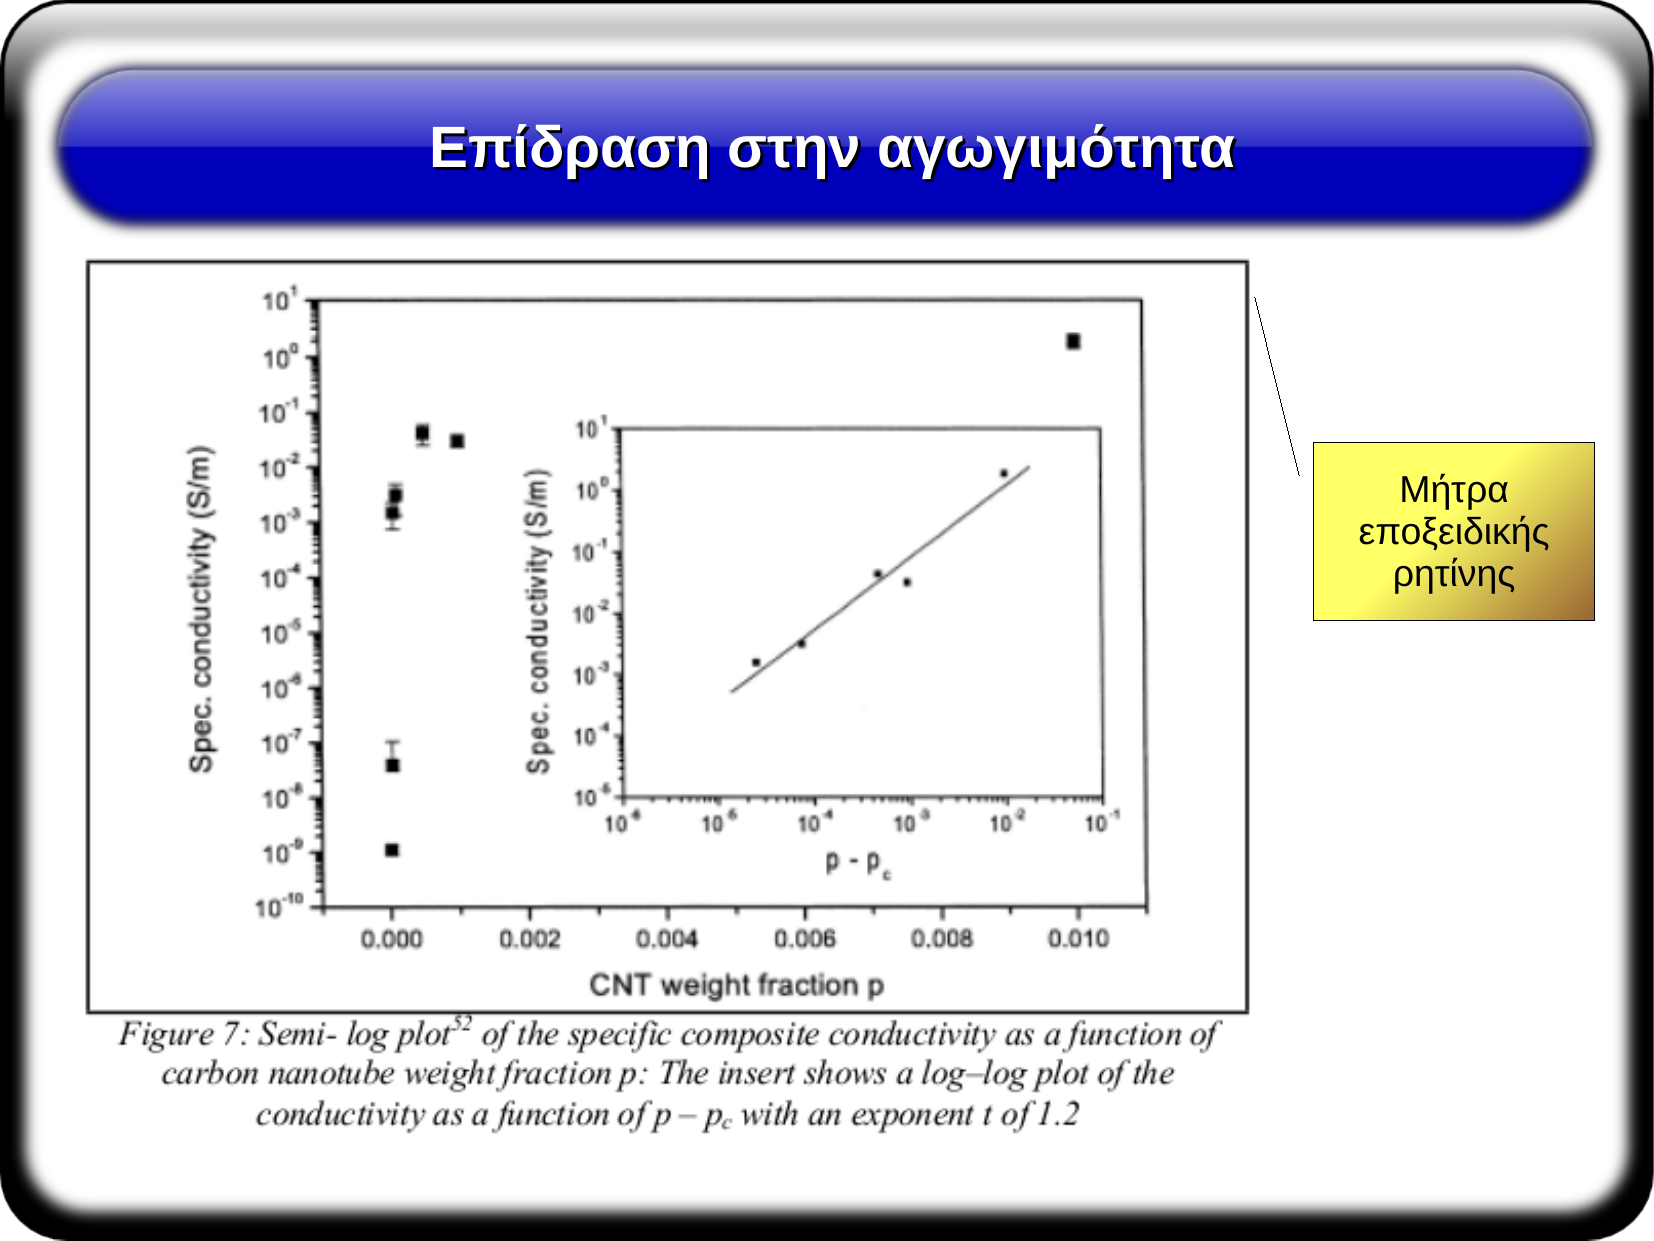

# Επίδραση στην αγωγιμότητα
Μήτρα εποξειδικής ρητίνης